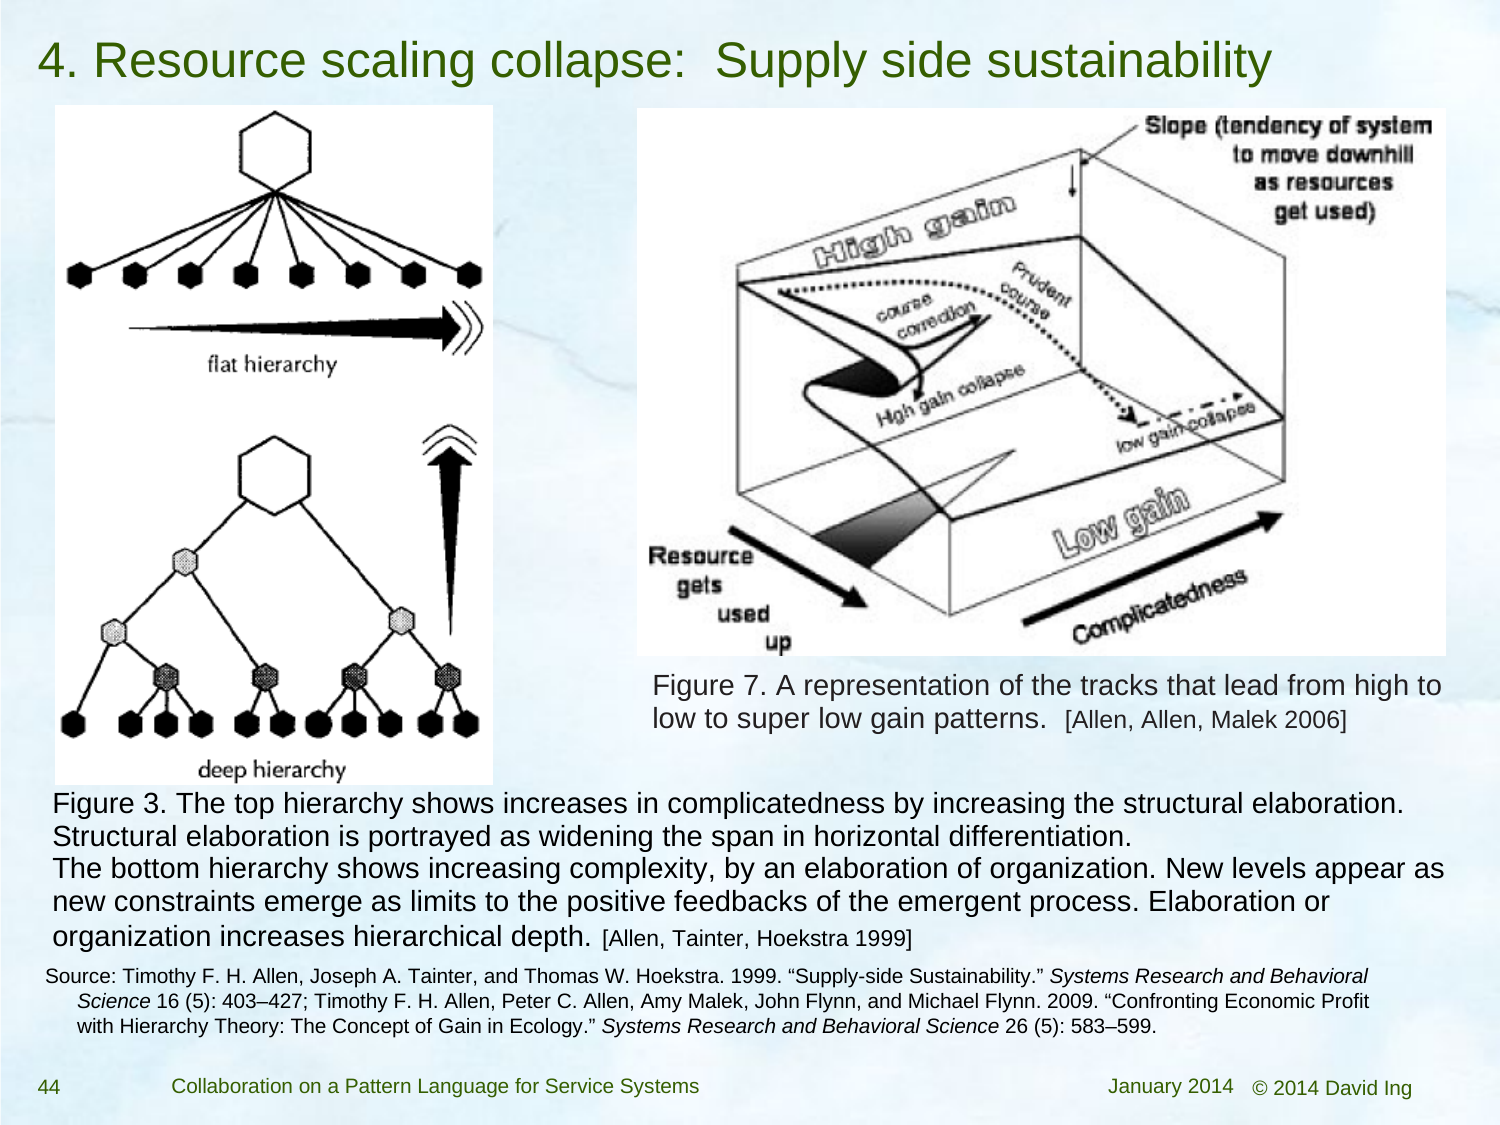

# 4. Resource scaling collapse: Supply side sustainability
Figure 7. A representation of the tracks that lead from high to low to super low gain patterns. [Allen, Allen, Malek 2006]
Figure 3. The top hierarchy shows increases in complicatedness by increasing the structural elaboration. Structural elaboration is portrayed as widening the span in horizontal differentiation.
The bottom hierarchy shows increasing complexity, by an elaboration of organization. New levels appear as new constraints emerge as limits to the positive feedbacks of the emergent process. Elaboration or organization increases hierarchical depth. [Allen, Tainter, Hoekstra 1999]
Source: Timothy F. H. Allen, Joseph A. Tainter, and Thomas W. Hoekstra. 1999. “Supply-side Sustainability.” Systems Research and Behavioral Science 16 (5): 403–427; Timothy F. H. Allen, Peter C. Allen, Amy Malek, John Flynn, and Michael Flynn. 2009. “Confronting Economic Profit with Hierarchy Theory: The Concept of Gain in Ecology.” Systems Research and Behavioral Science 26 (5): 583–599.
-
Collaboration on a Pattern Language for Service Systems
January 2014
44